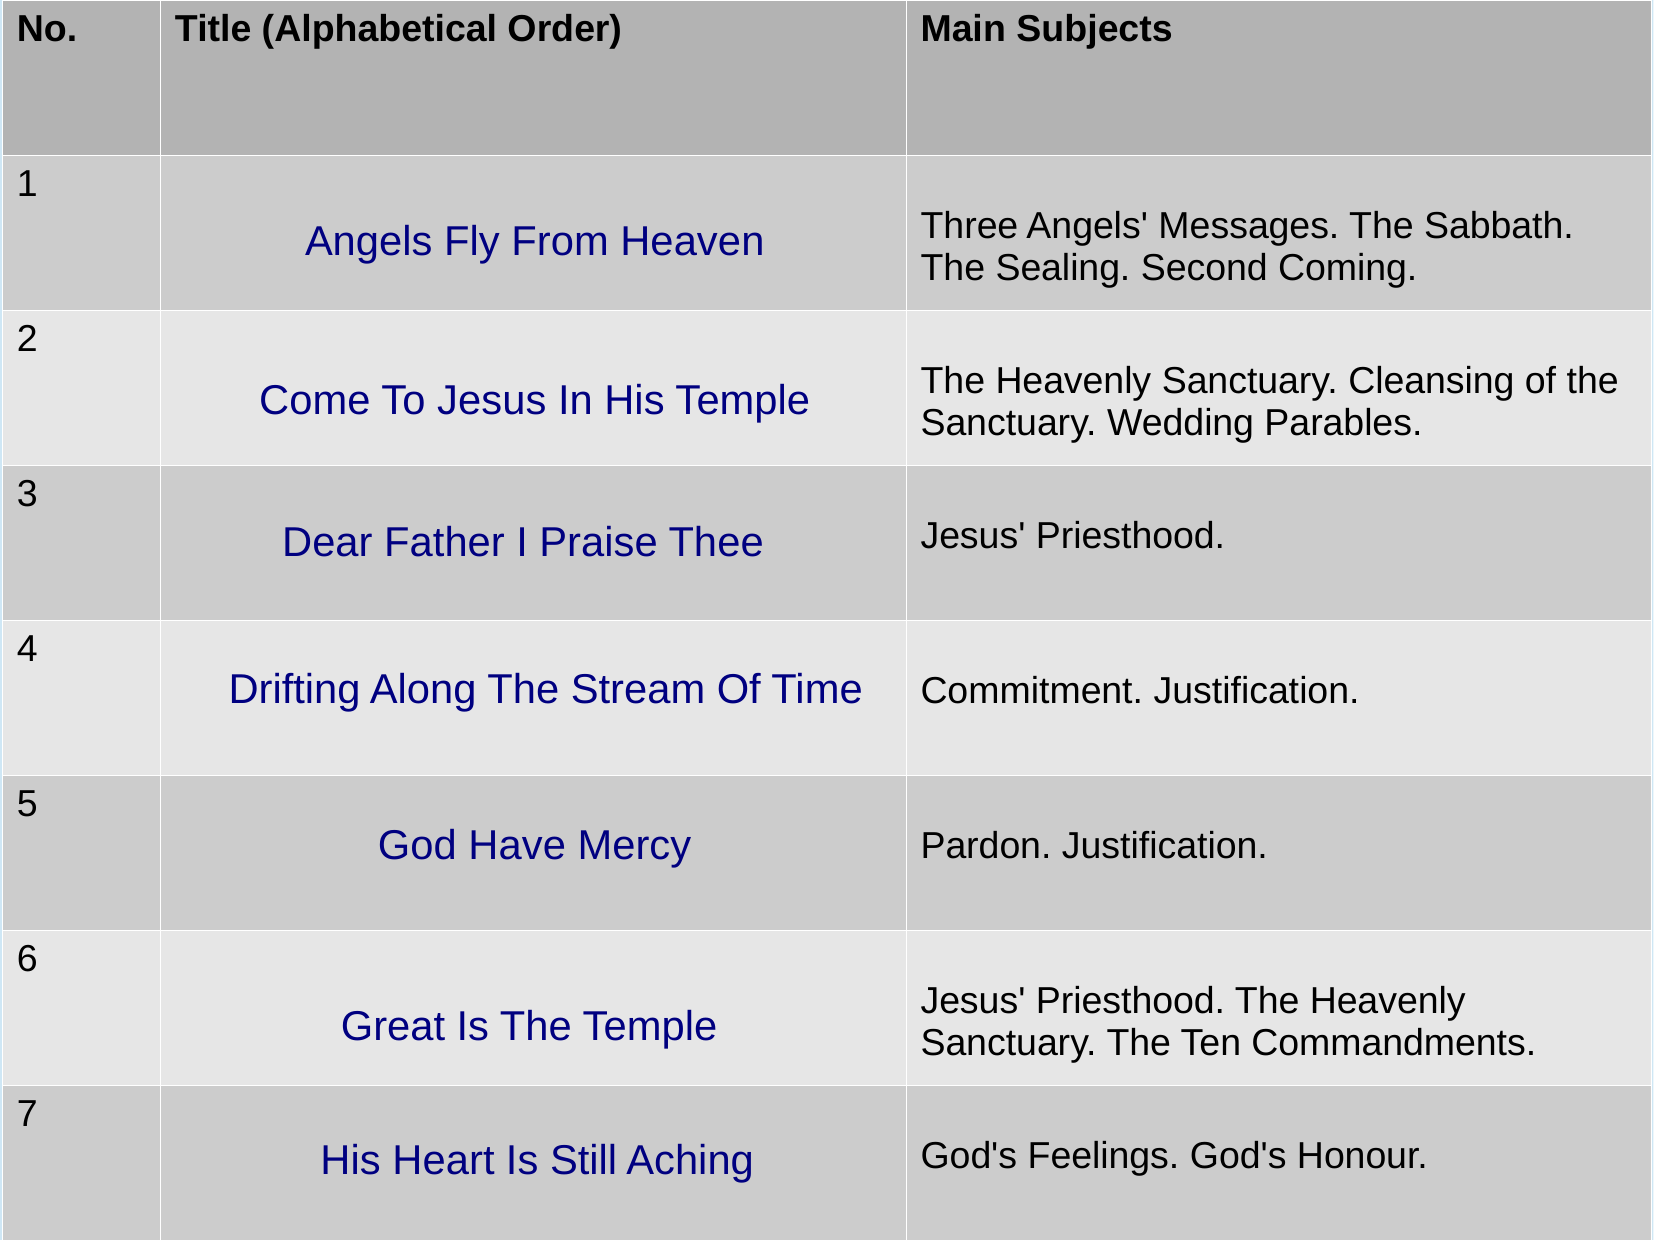

| No. | Title (Alphabetical Order) | Main Subjects |
| --- | --- | --- |
| 1 | | Three Angels' Messages. The Sabbath. The Sealing. Second Coming. |
| 2 | | The Heavenly Sanctuary. Cleansing of the Sanctuary. Wedding Parables. |
| 3 | | Jesus' Priesthood. |
| 4 | | Commitment. Justification. |
| 5 | | Pardon. Justification. |
| 6 | | Jesus' Priesthood. The Heavenly Sanctuary. The Ten Commandments. |
| 7 | | God's Feelings. God's Honour. |
 Angels Fly From Heaven
 Come To Jesus In His Temple
 Dear Father I Praise Thee
Drifting Along The Stream Of Time
 God Have Mercy
 Great Is The Temple
 His Heart Is Still Aching